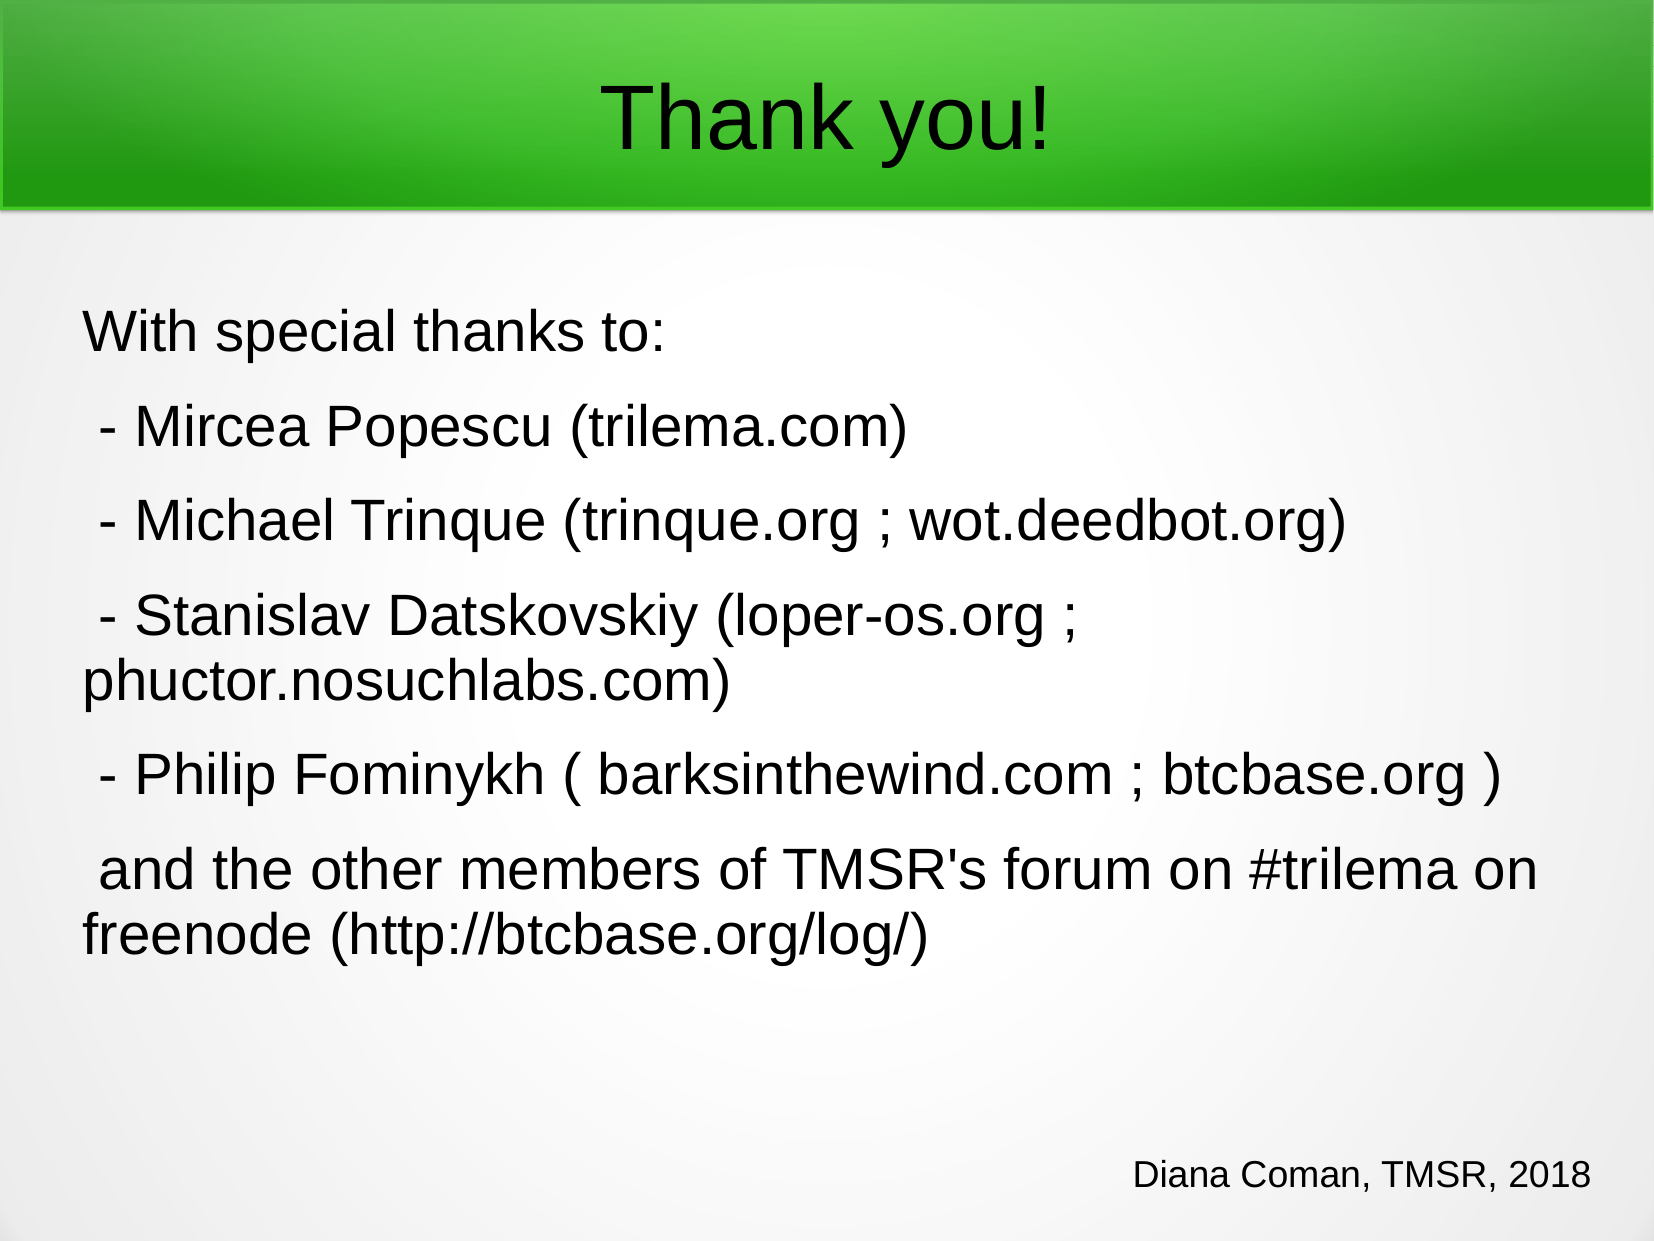

# Thank you!
With special thanks to:
 - Mircea Popescu (trilema.com)
 - Michael Trinque (trinque.org ; wot.deedbot.org)
 - Stanislav Datskovskiy (loper-os.org ; phuctor.nosuchlabs.com)
 - Philip Fominykh ( barksinthewind.com ; btcbase.org )
 and the other members of TMSR's forum on #trilema on freenode (http://btcbase.org/log/)
Diana Coman, TMSR, 2018